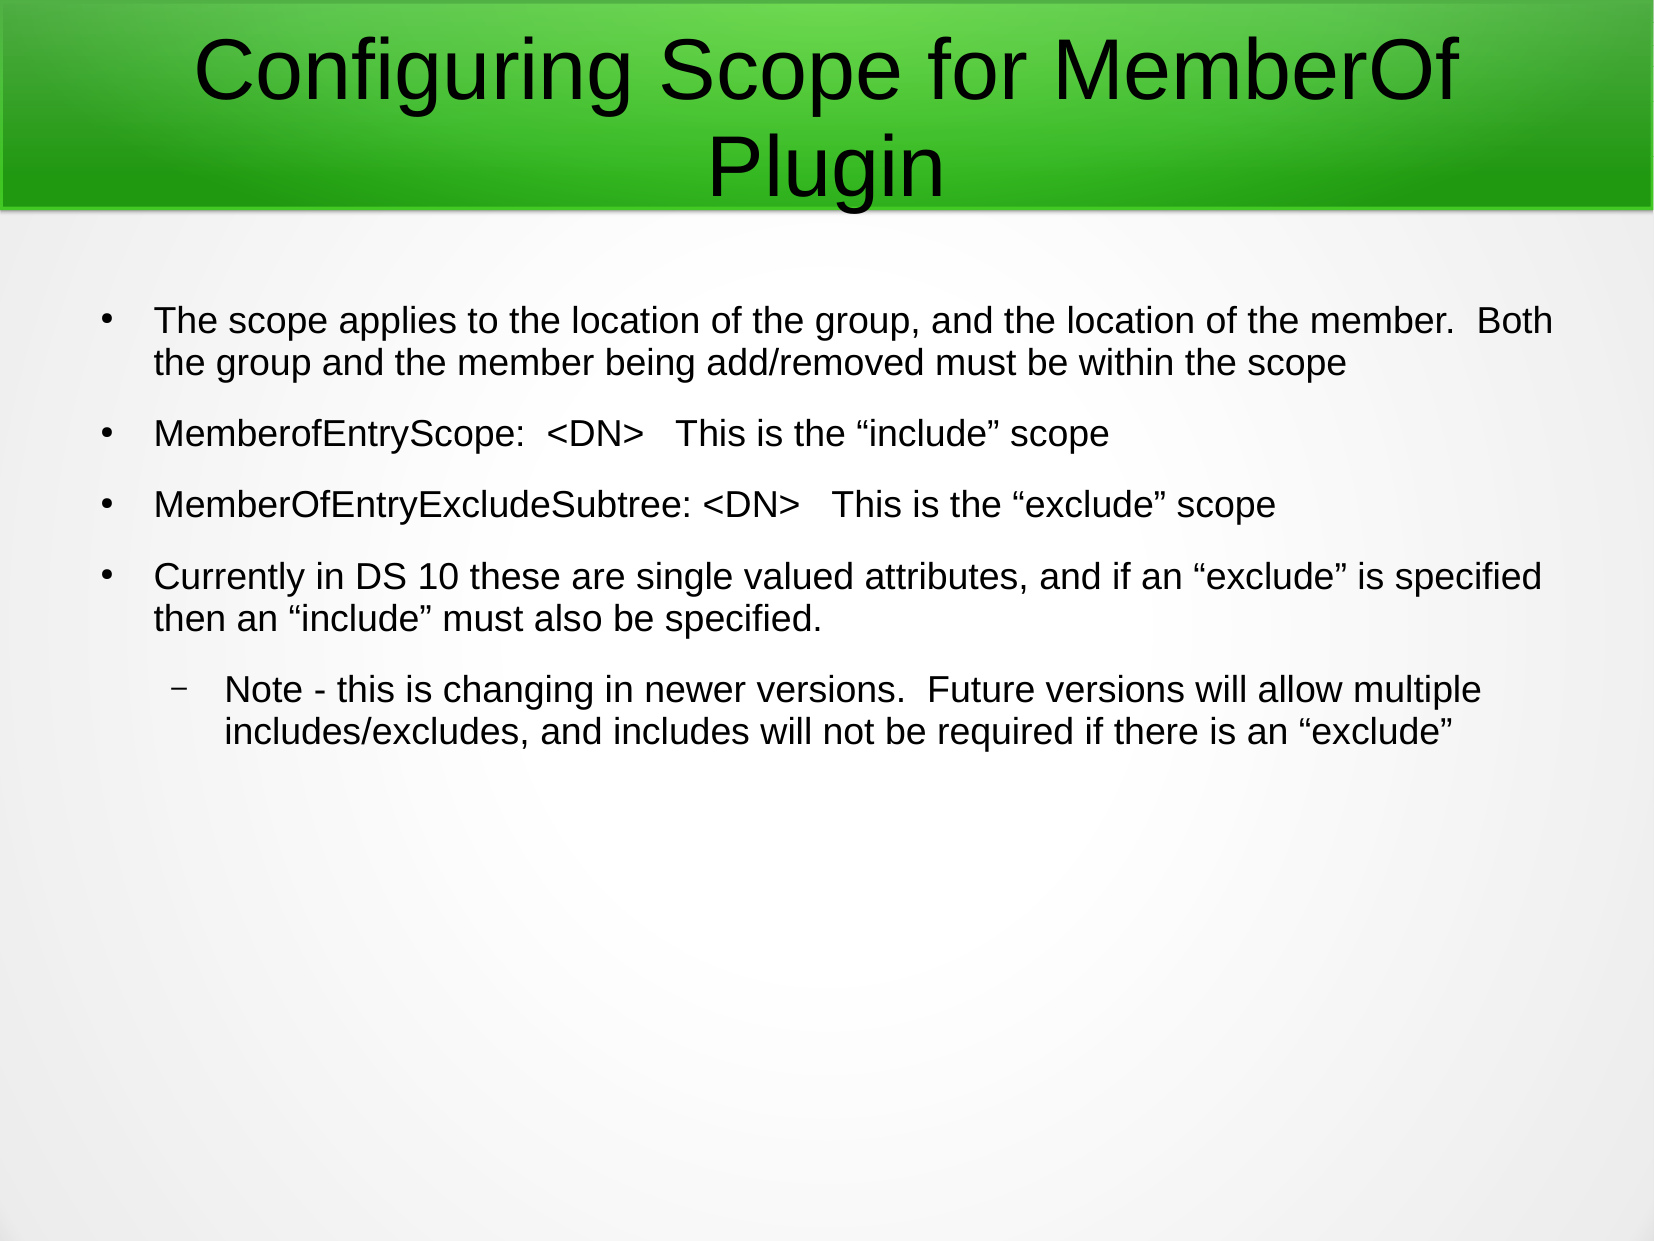

# Configuring Scope for MemberOf Plugin
The scope applies to the location of the group, and the location of the member. Both the group and the member being add/removed must be within the scope
MemberofEntryScope: <DN> This is the “include” scope
MemberOfEntryExcludeSubtree: <DN> This is the “exclude” scope
Currently in DS 10 these are single valued attributes, and if an “exclude” is specified then an “include” must also be specified.
Note - this is changing in newer versions. Future versions will allow multiple includes/excludes, and includes will not be required if there is an “exclude”